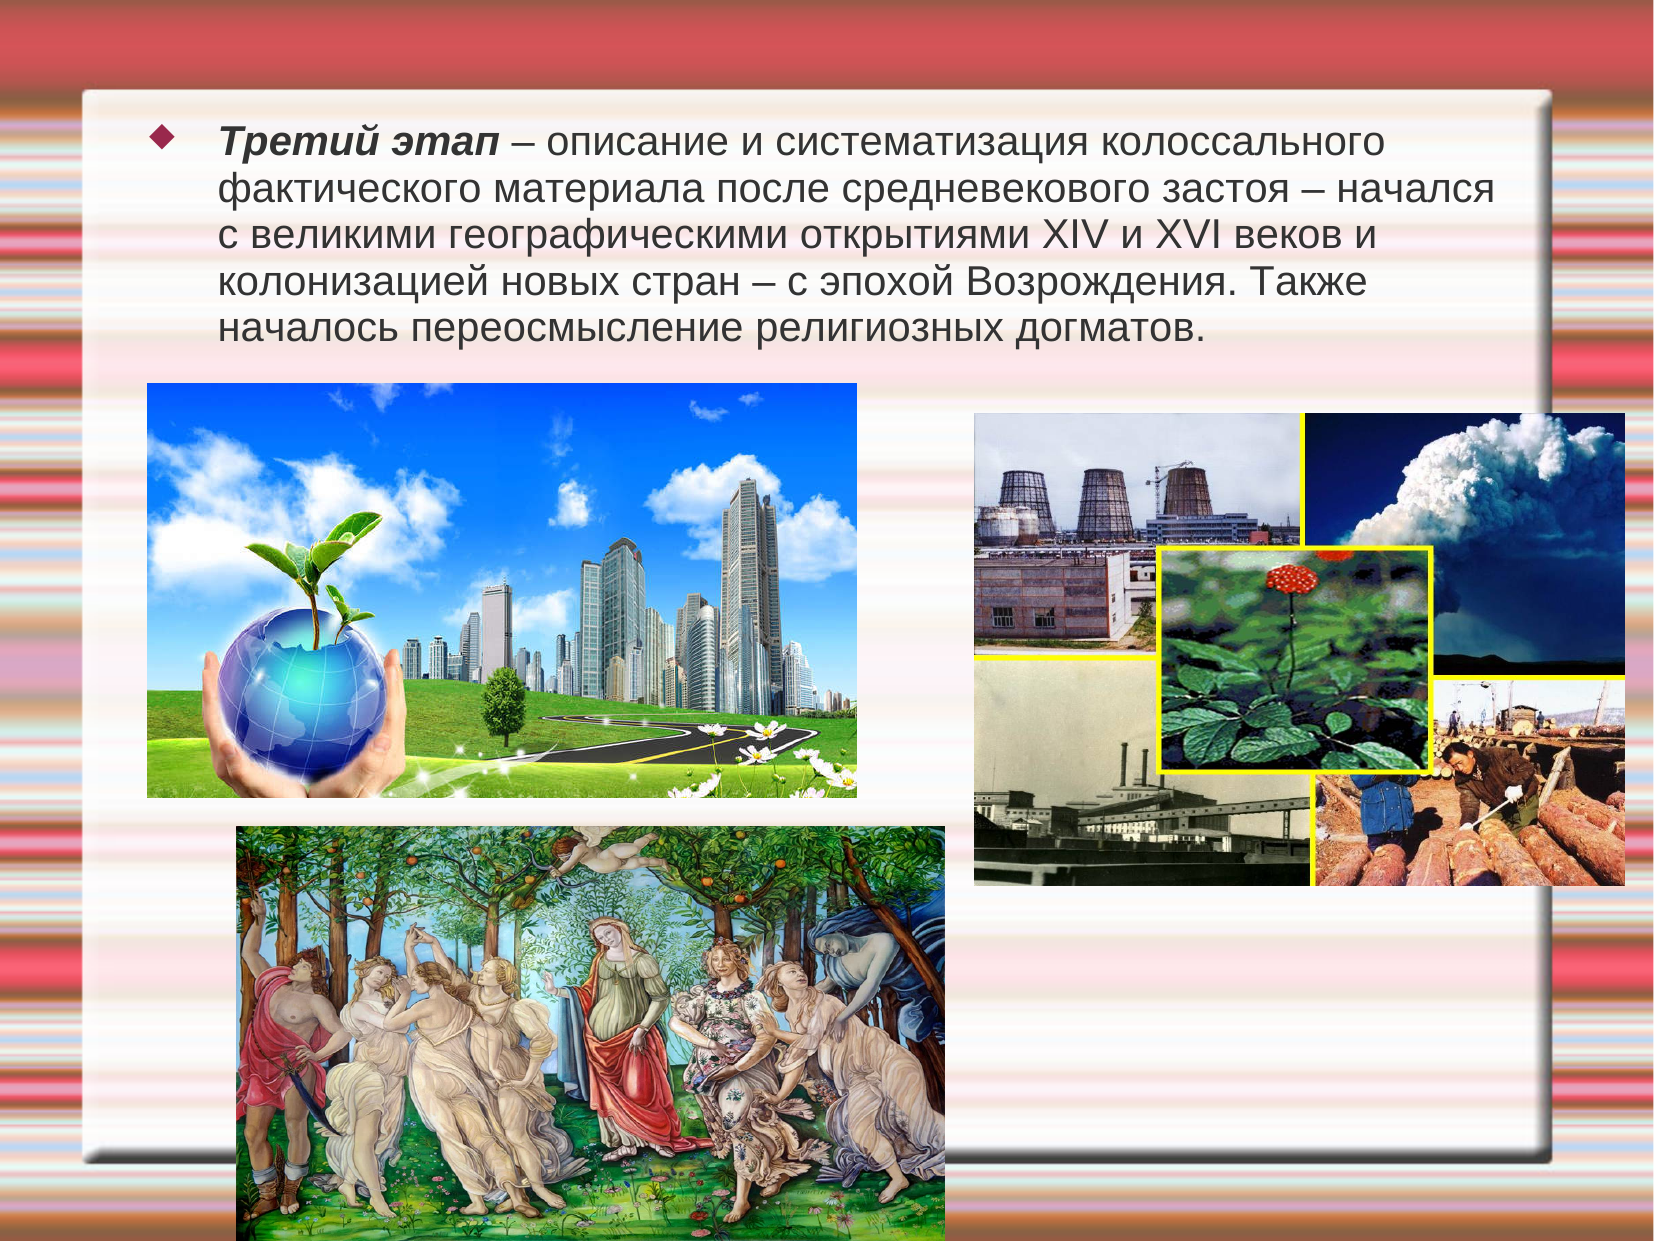

# Третий этап – описание и систематизация колоссального фактического материала после средневекового застоя – начался с великими географическими открытиями XIV и XVI веков и колонизацией новых стран – с эпохой Возрождения. Также началось переосмысление религиозных догматов.